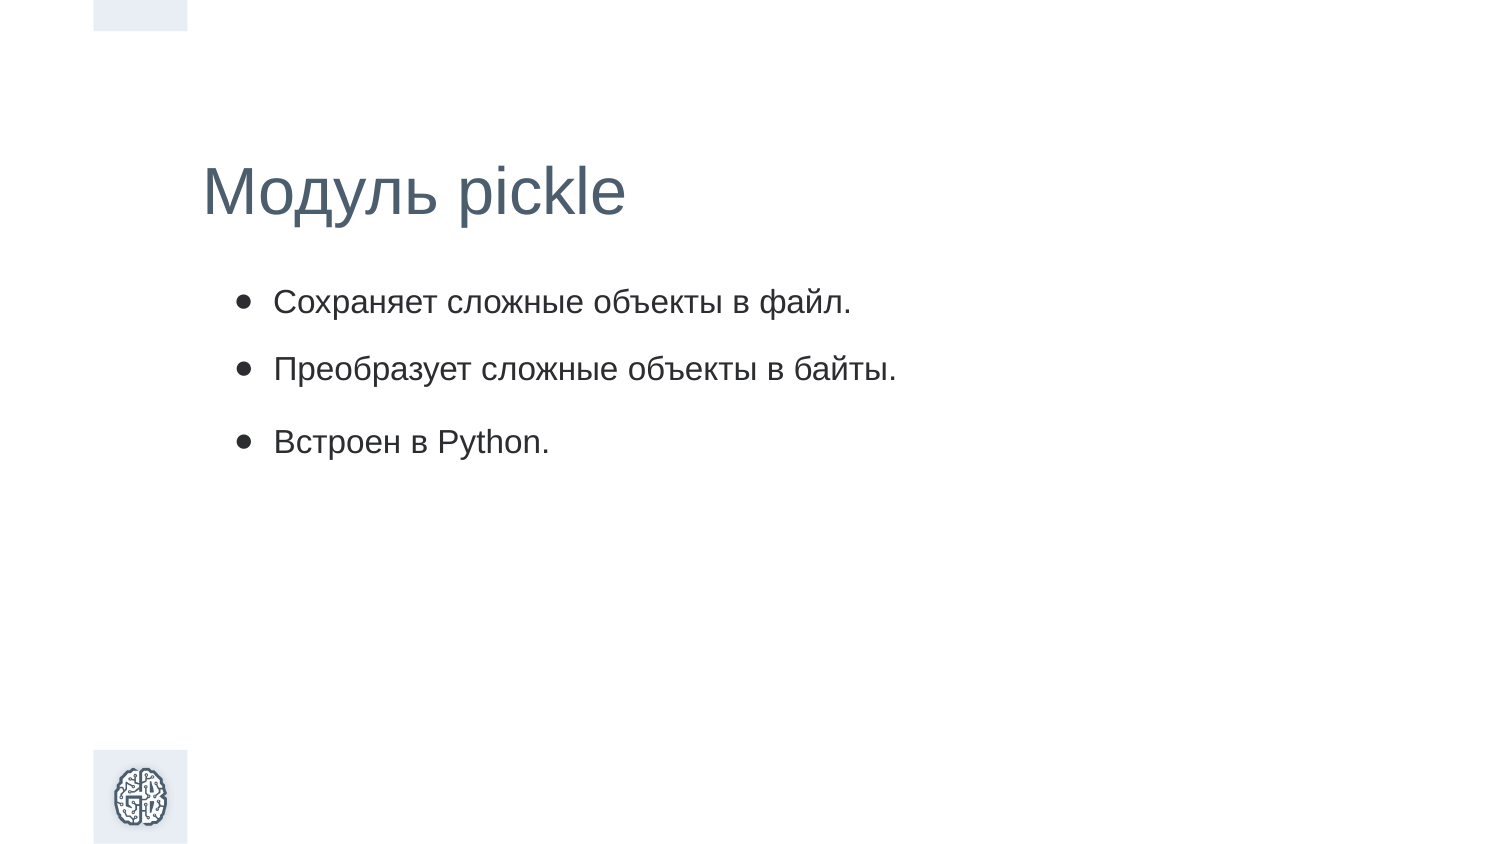

Модуль pickle
Сохраняет сложные объекты в файл.
Преобразует сложные объекты в байты.
Встроен в Python.